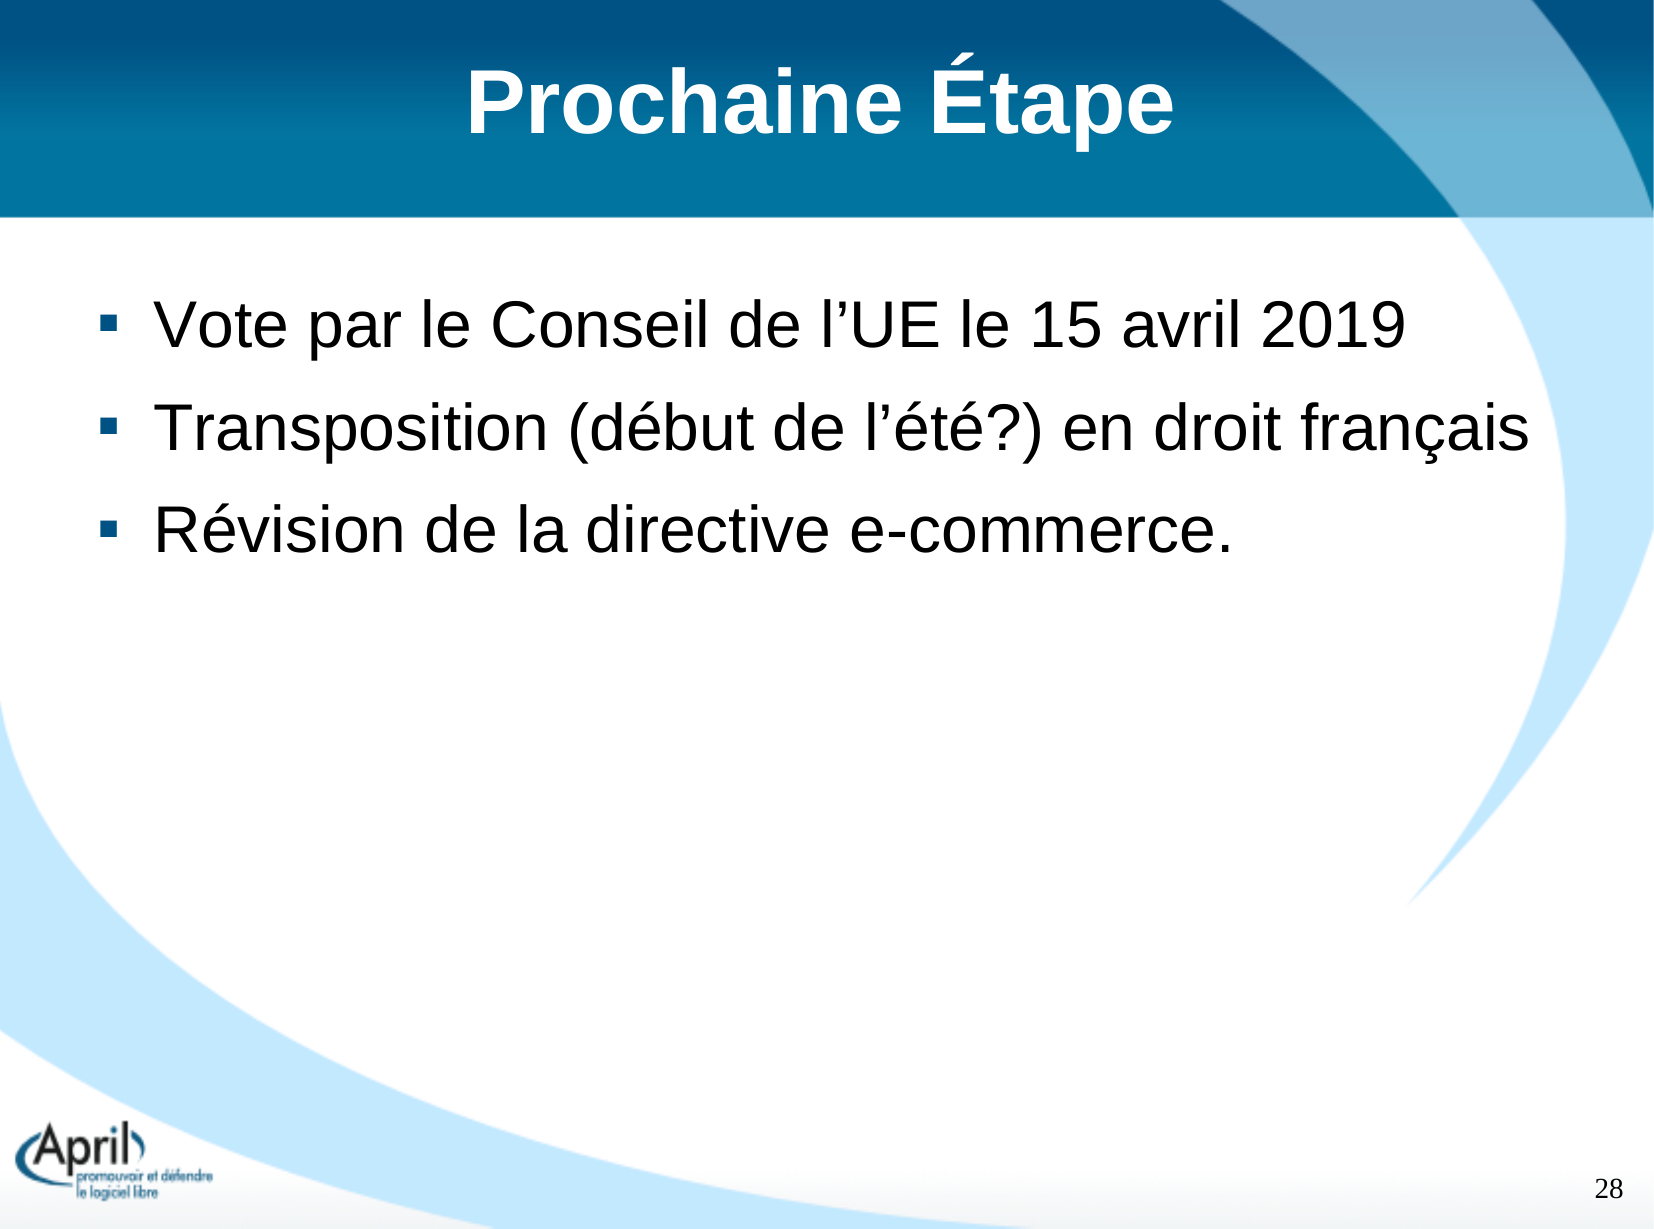

# Prochaine Étape
Vote par le Conseil de l’UE le 15 avril 2019
Transposition (début de l’été?) en droit français
Révision de la directive e-commerce.
28